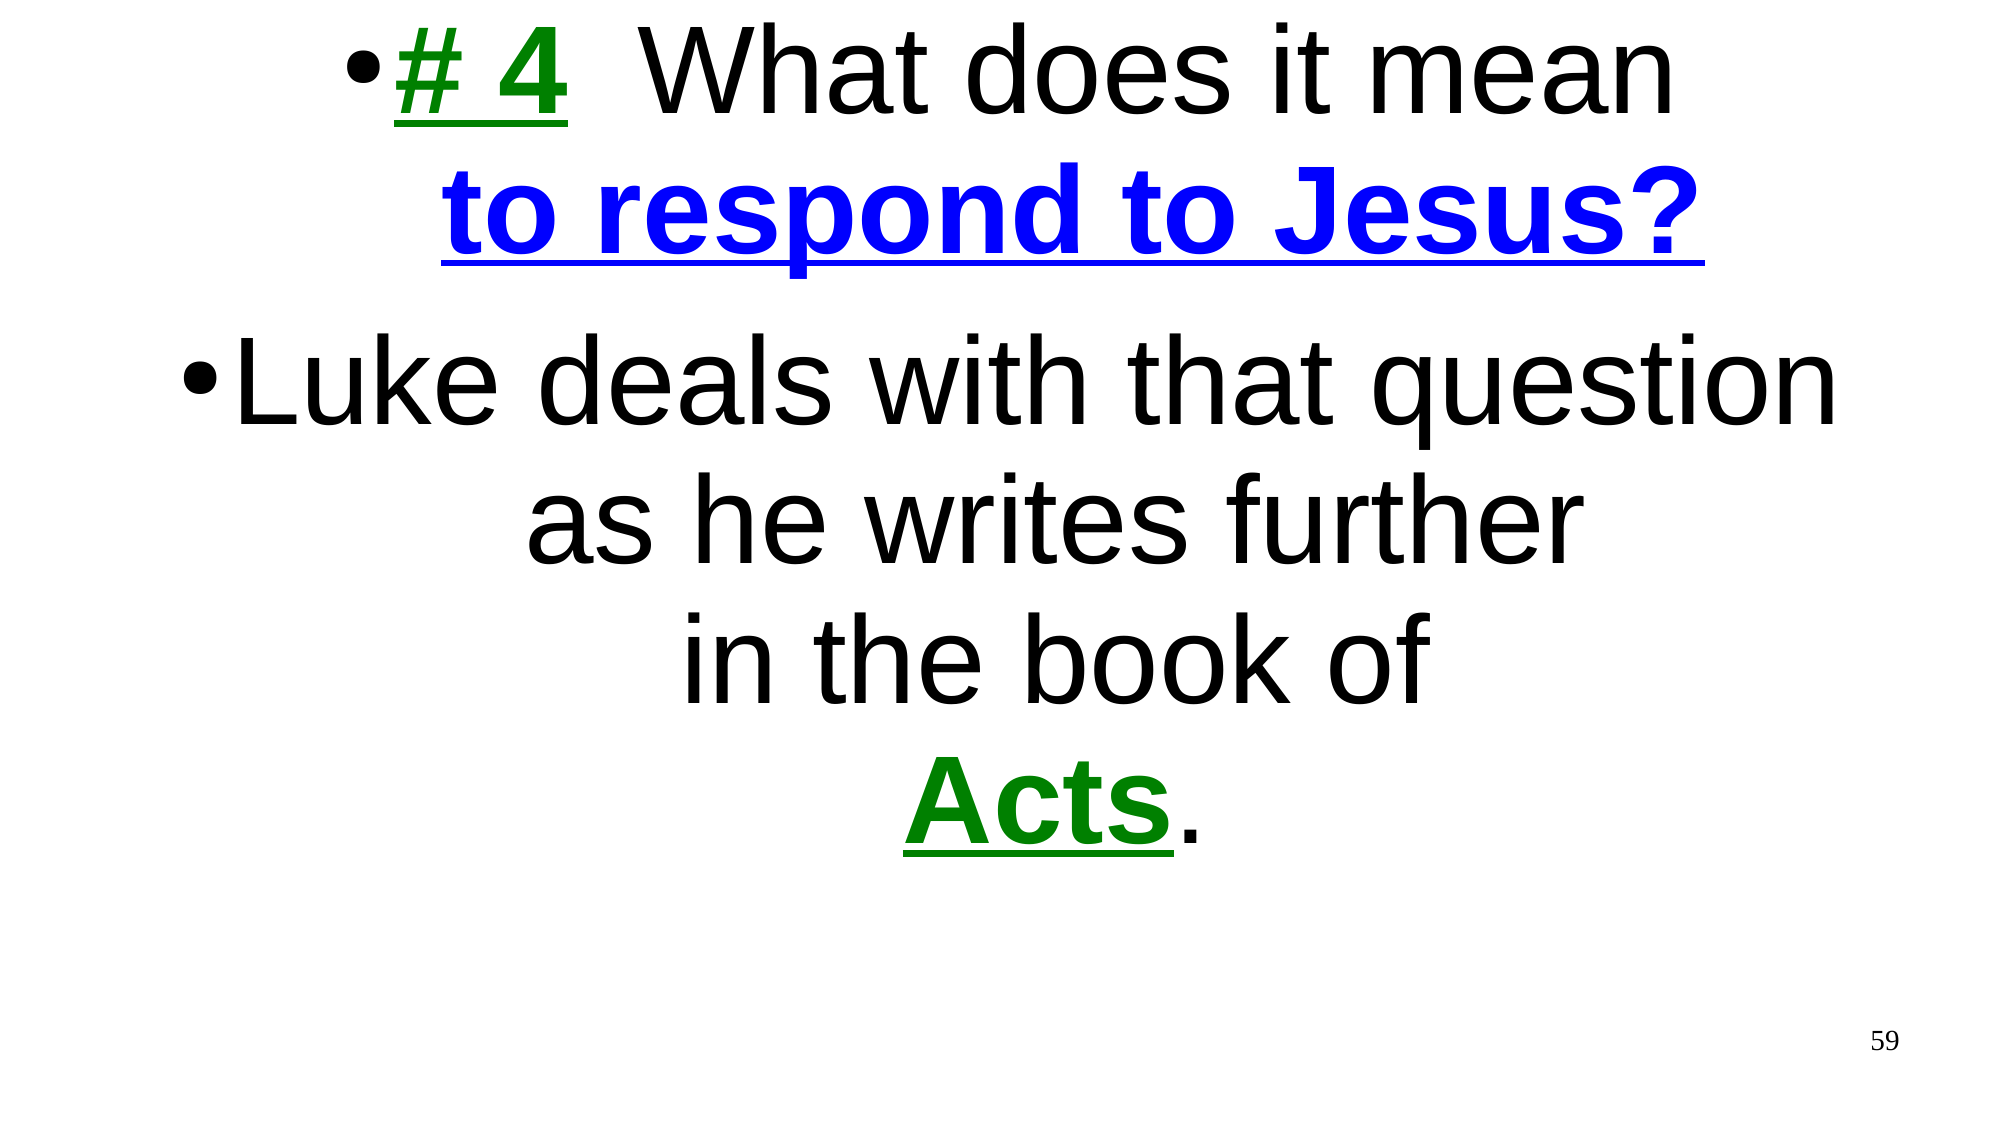

# # 4 What does it mean to respond to Jesus?
Luke deals with that question
as he writes further
in the book of
Acts.
59